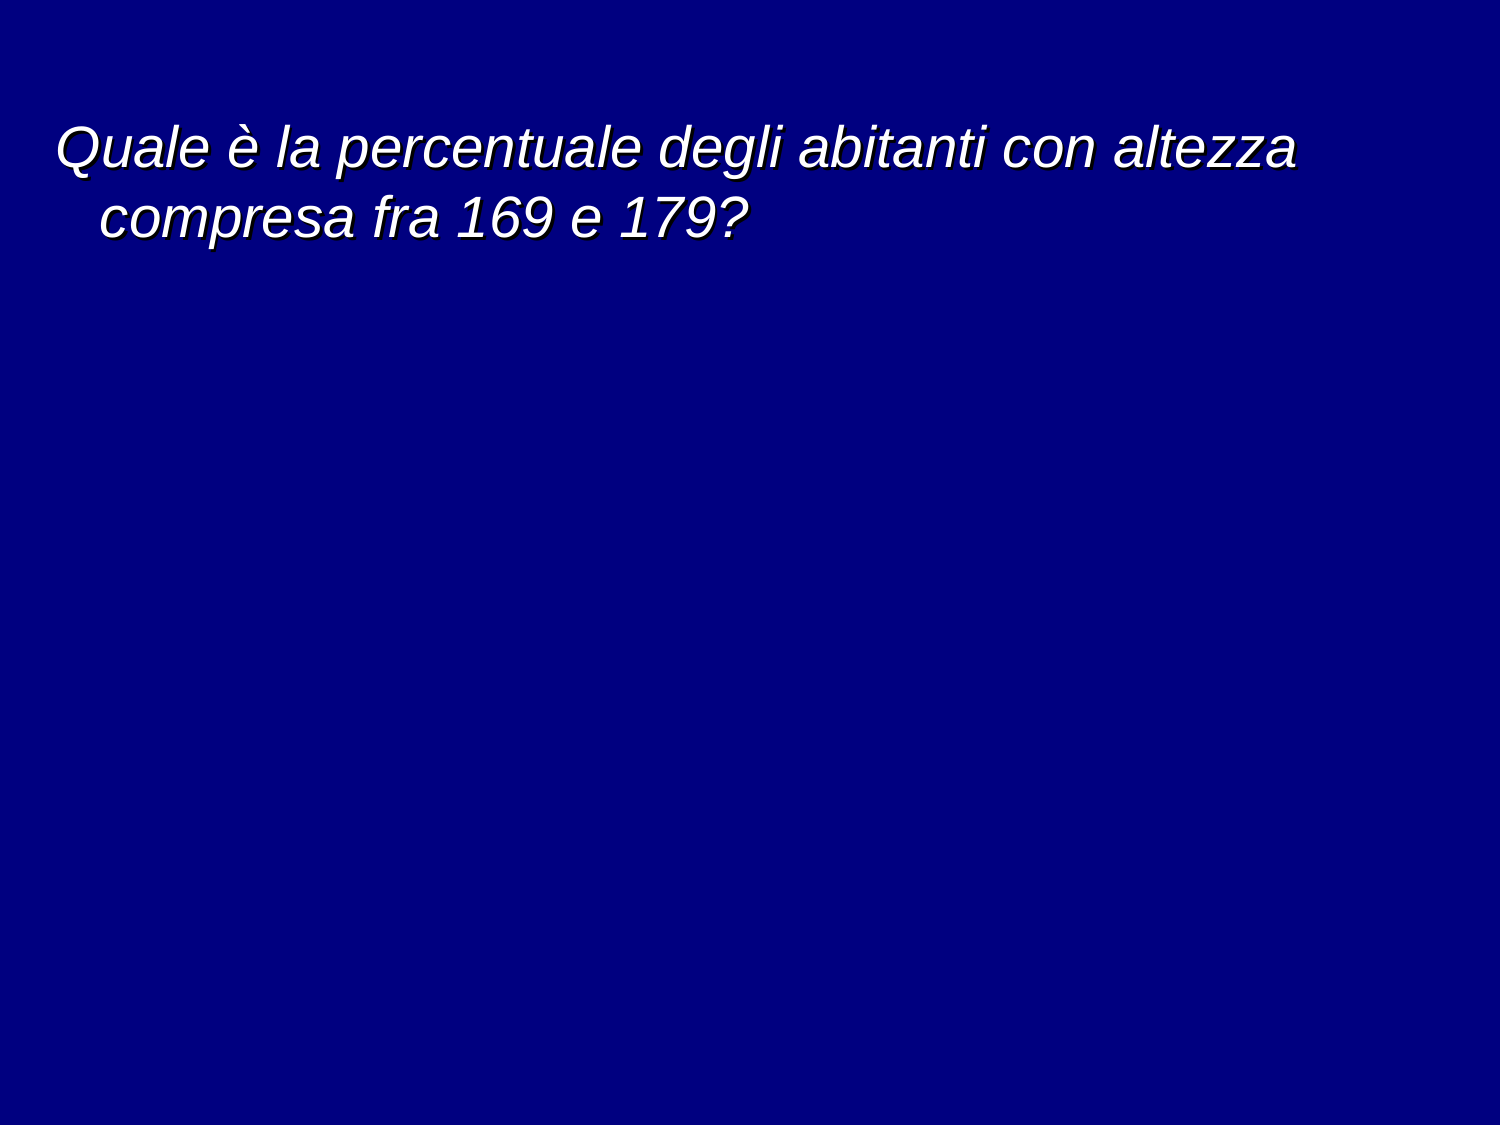

Quale è la percentuale degli abitanti con altezza compresa fra 169 e 179?